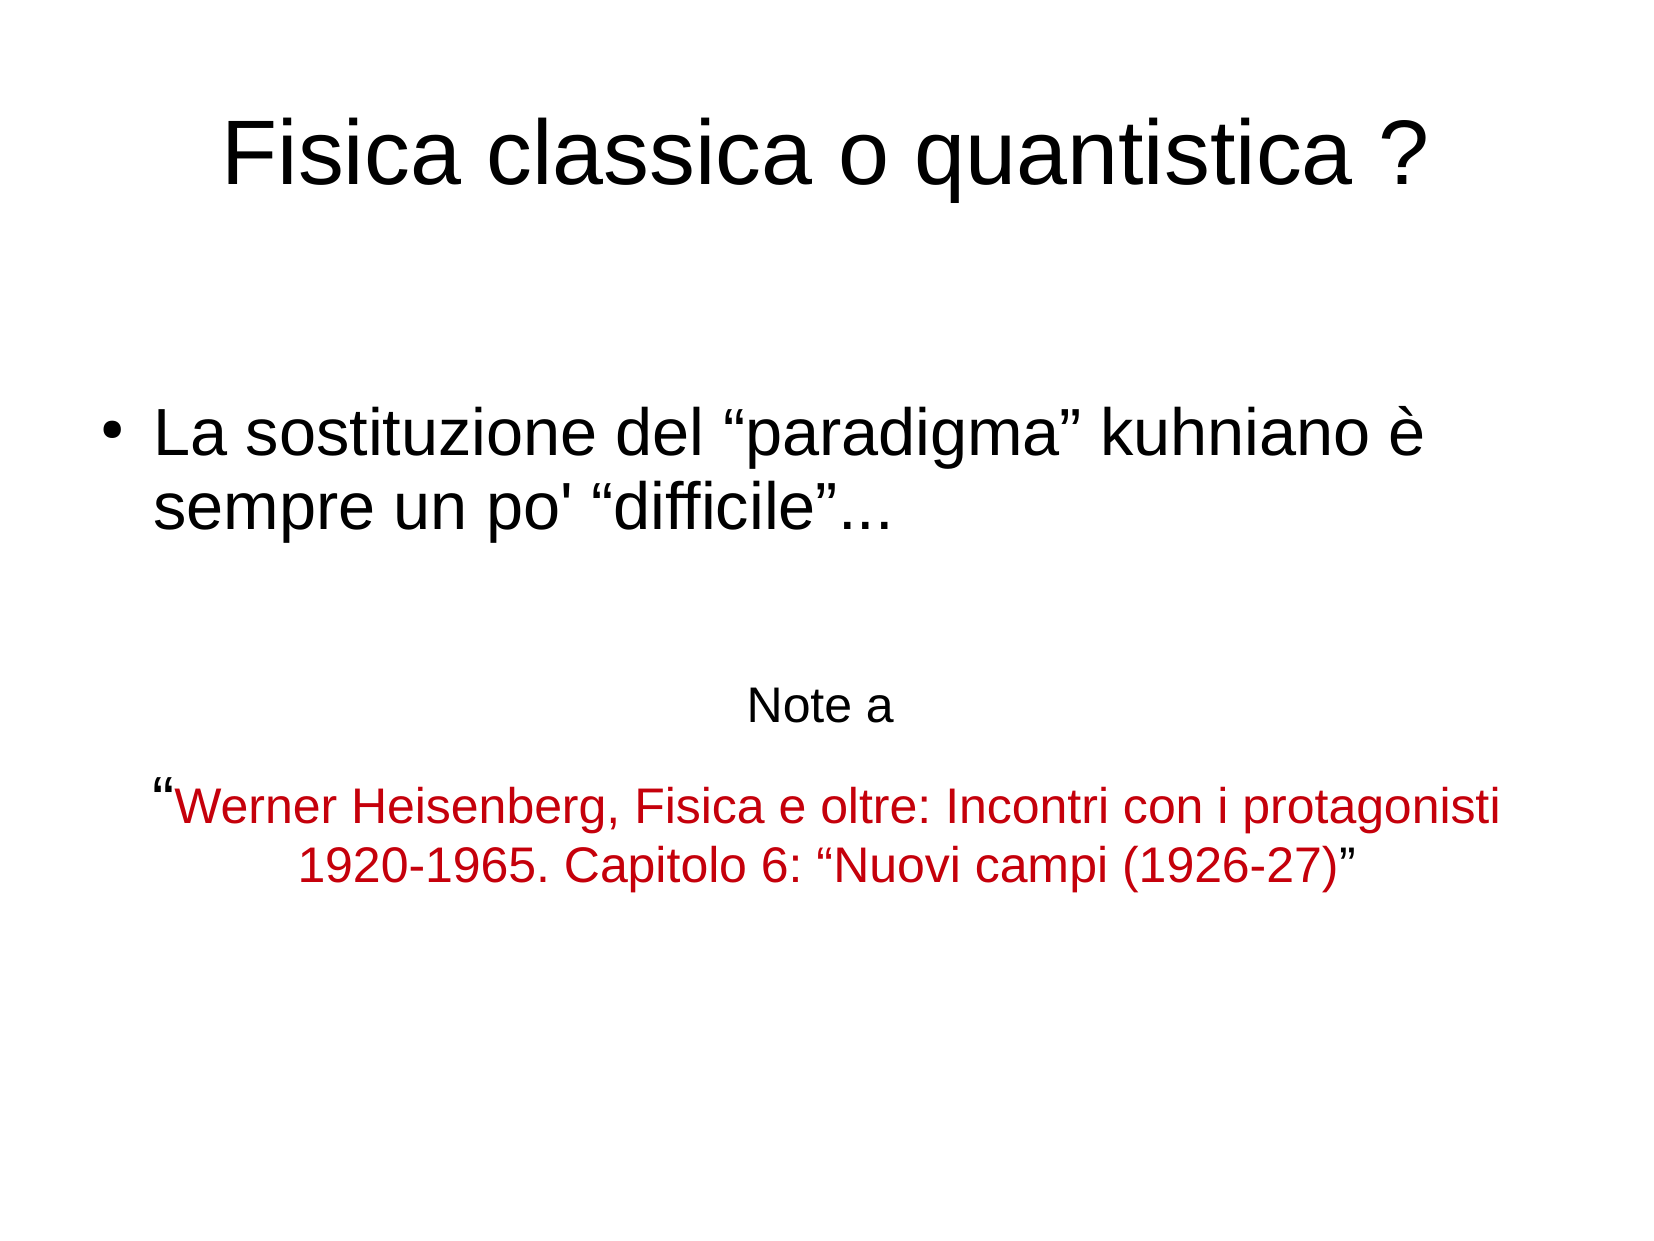

# Fisica classica o quantistica ?
La sostituzione del “paradigma” kuhniano è sempre un po' “difficile”...
Note a
“Werner Heisenberg, Fisica e oltre: Incontri con i protagonisti 1920-1965. Capitolo 6: “Nuovi campi (1926-27)”